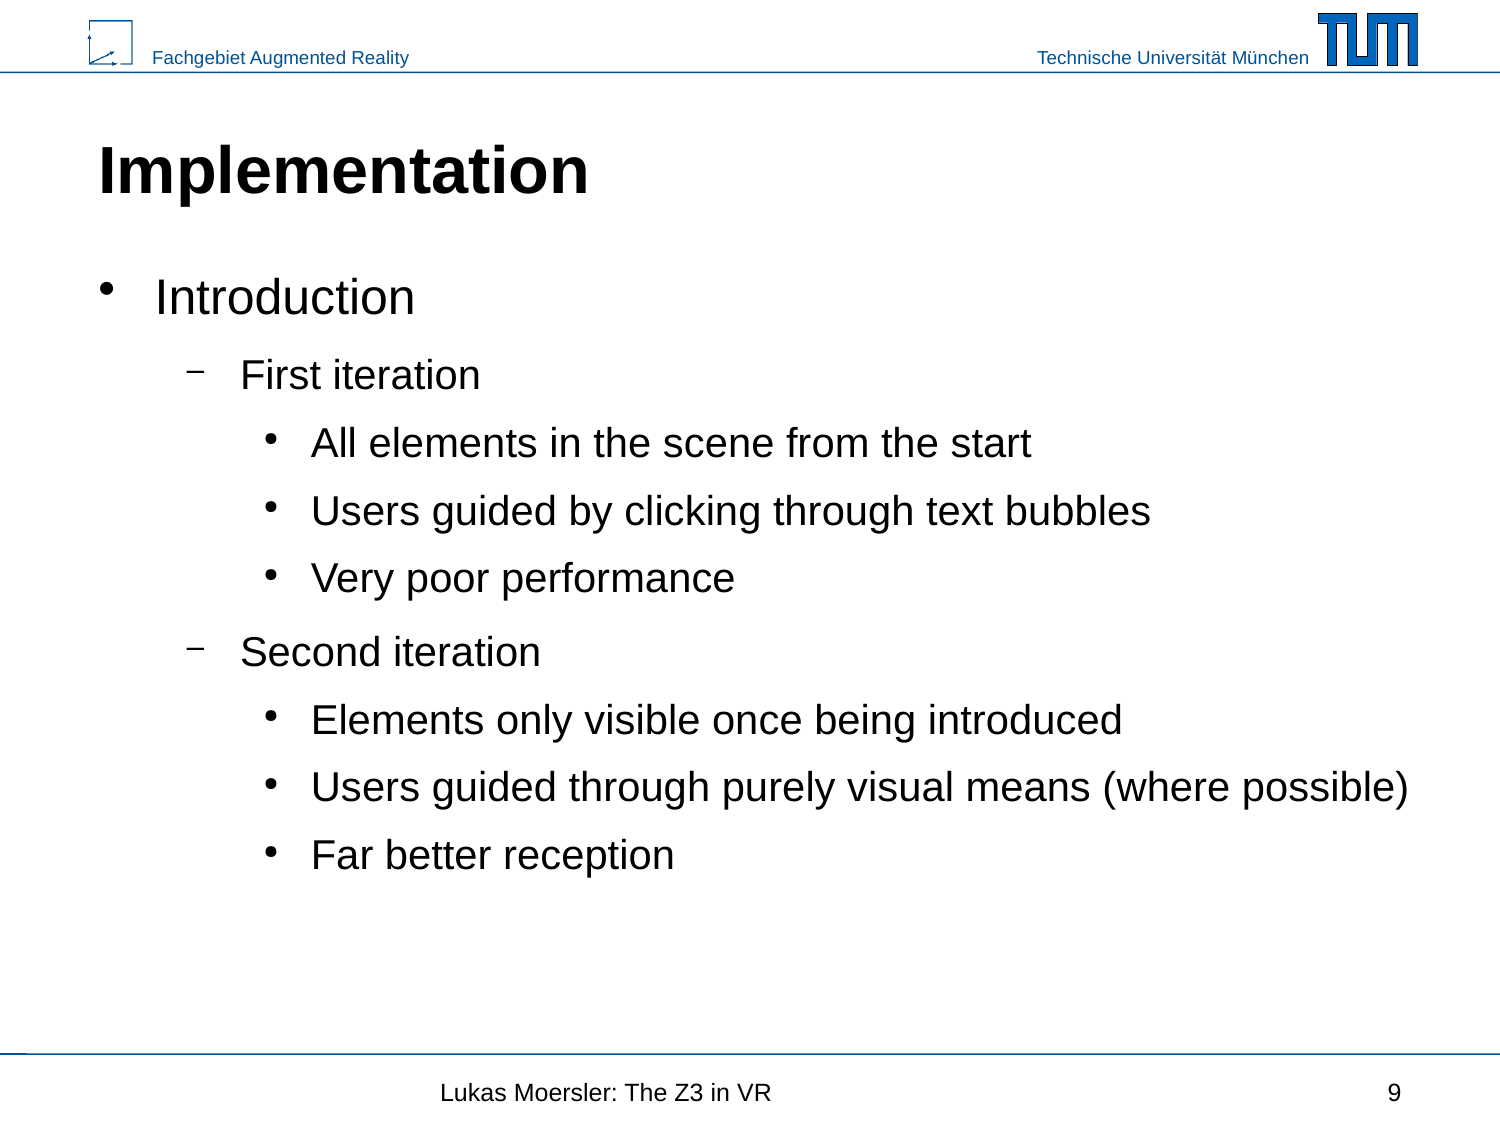

# Implementation
Introduction
First iteration
All elements in the scene from the start
Users guided by clicking through text bubbles
Very poor performance
Second iteration
Elements only visible once being introduced
Users guided through purely visual means (where possible)
Far better reception
Lukas Moersler: The Z3 in VR